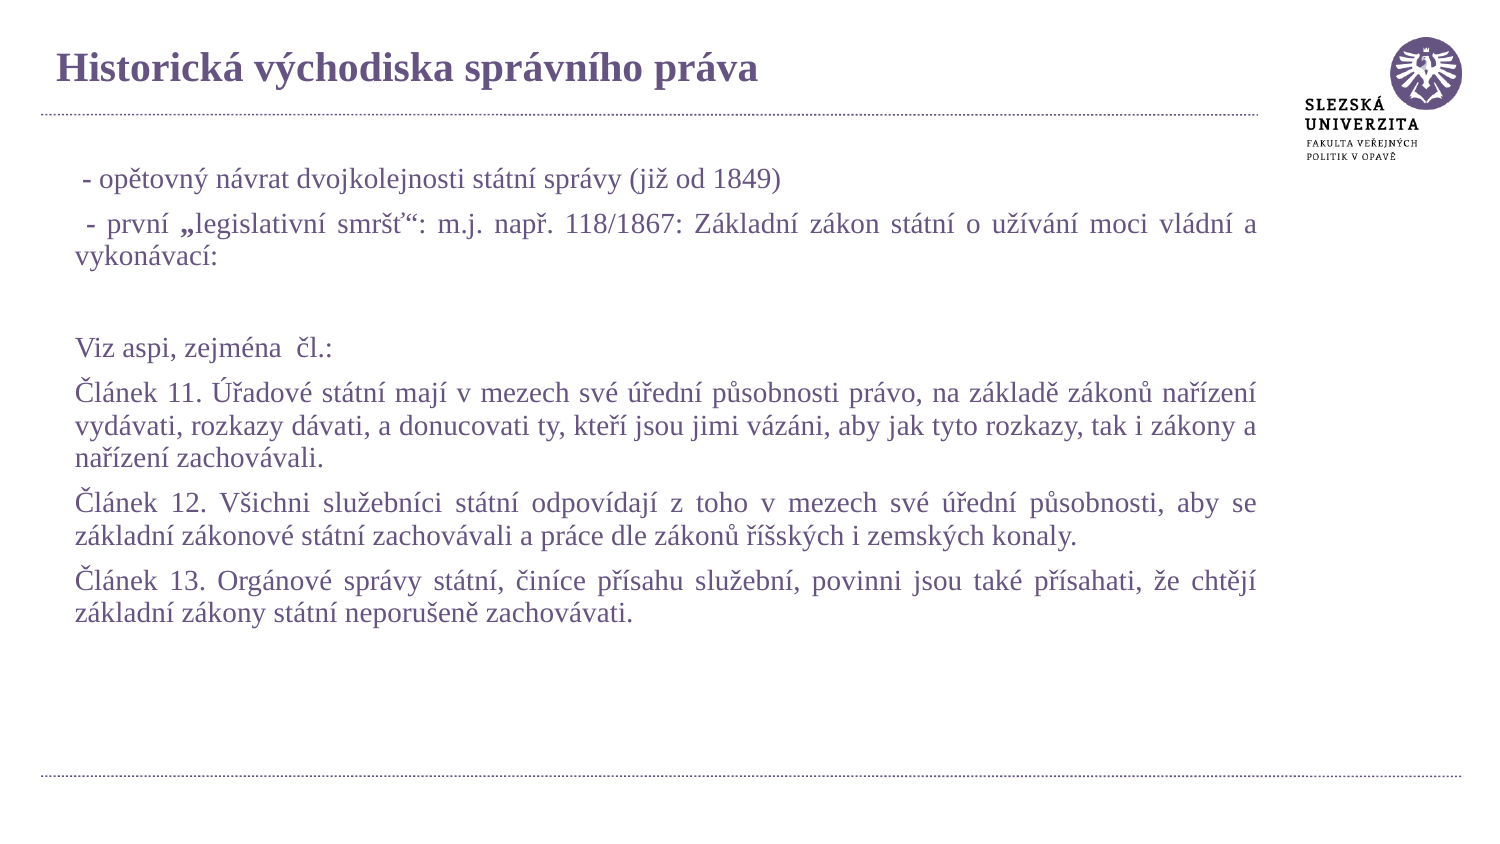

# Historická východiska správního práva
 - opětovný návrat dvojkolejnosti státní správy (již od 1849)
 - první „legislativní smršť“: m.j. např. 118/1867: Základní zákon státní o užívání moci vládní a vykonávací:
Viz aspi, zejména čl.:
Článek 11. Úřadové státní mají v mezech své úřední působnosti právo, na základě zákonů nařízení vydávati, rozkazy dávati, a donucovati ty, kteří jsou jimi vázáni, aby jak tyto rozkazy, tak i zákony a nařízení zachovávali.
Článek 12. Všichni služebníci státní odpovídají z toho v mezech své úřední působnosti, aby se základní zákonové státní zachovávali a práce dle zákonů říšských i zemských konaly.
Článek 13. Orgánové správy státní, činíce přísahu služební, povinni jsou také přísahati, že chtějí základní zákony státní neporušeně zachovávati.